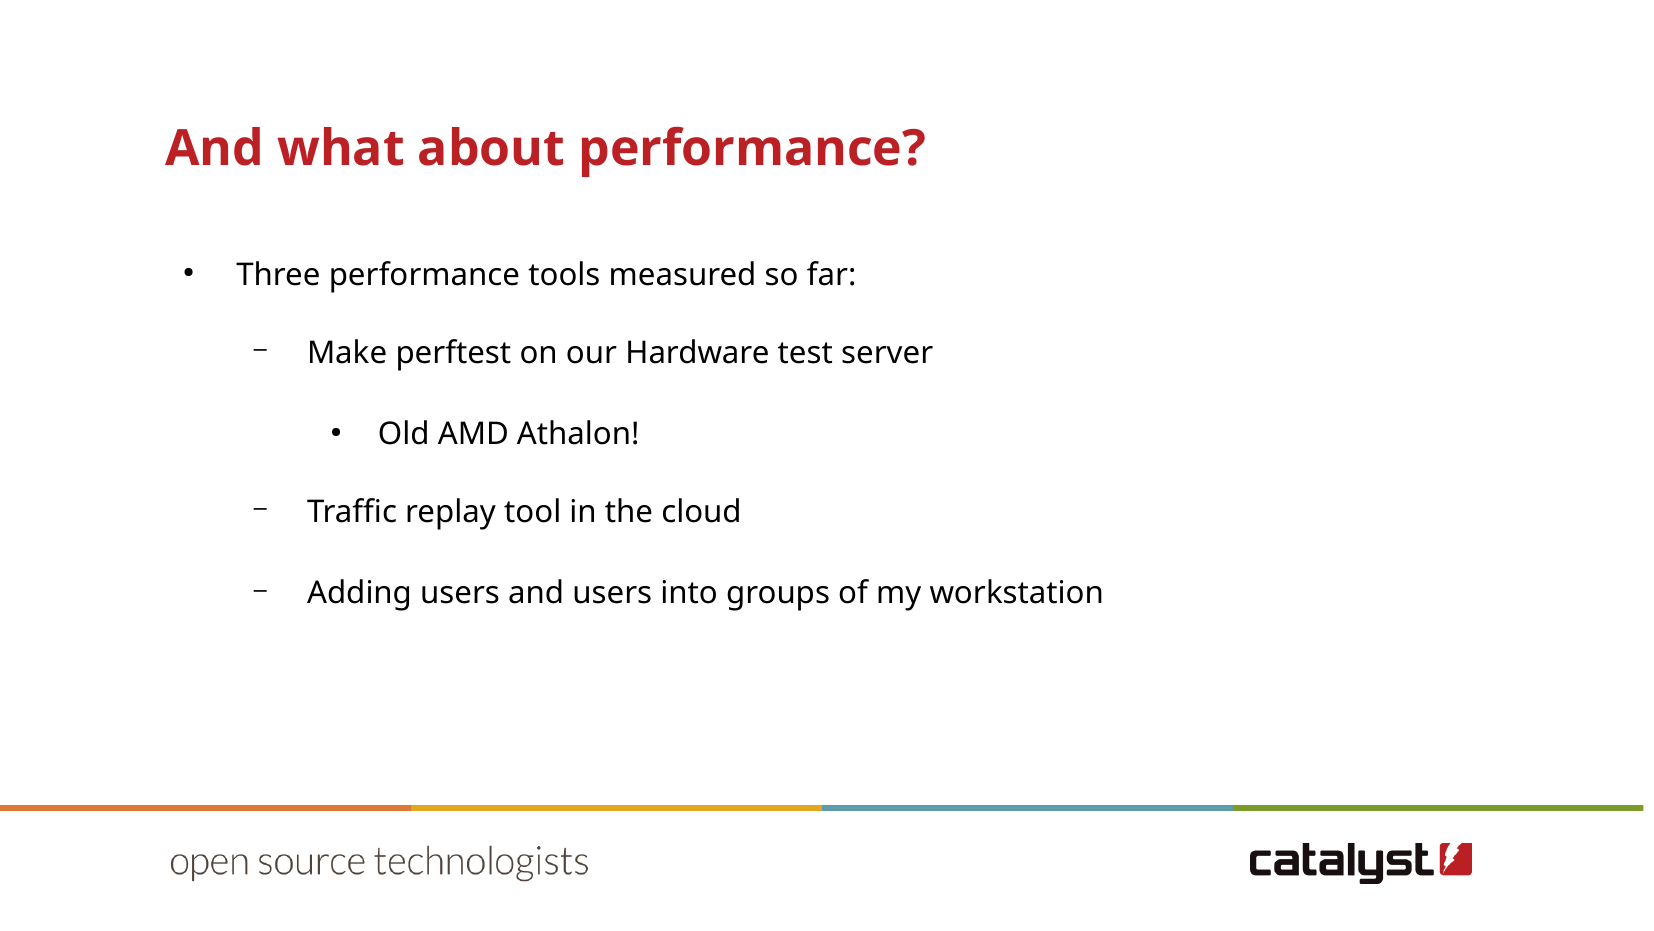

# And what about performance?
Three performance tools measured so far:
Make perftest on our Hardware test server
Old AMD Athalon!
Traffic replay tool in the cloud
Adding users and users into groups of my workstation